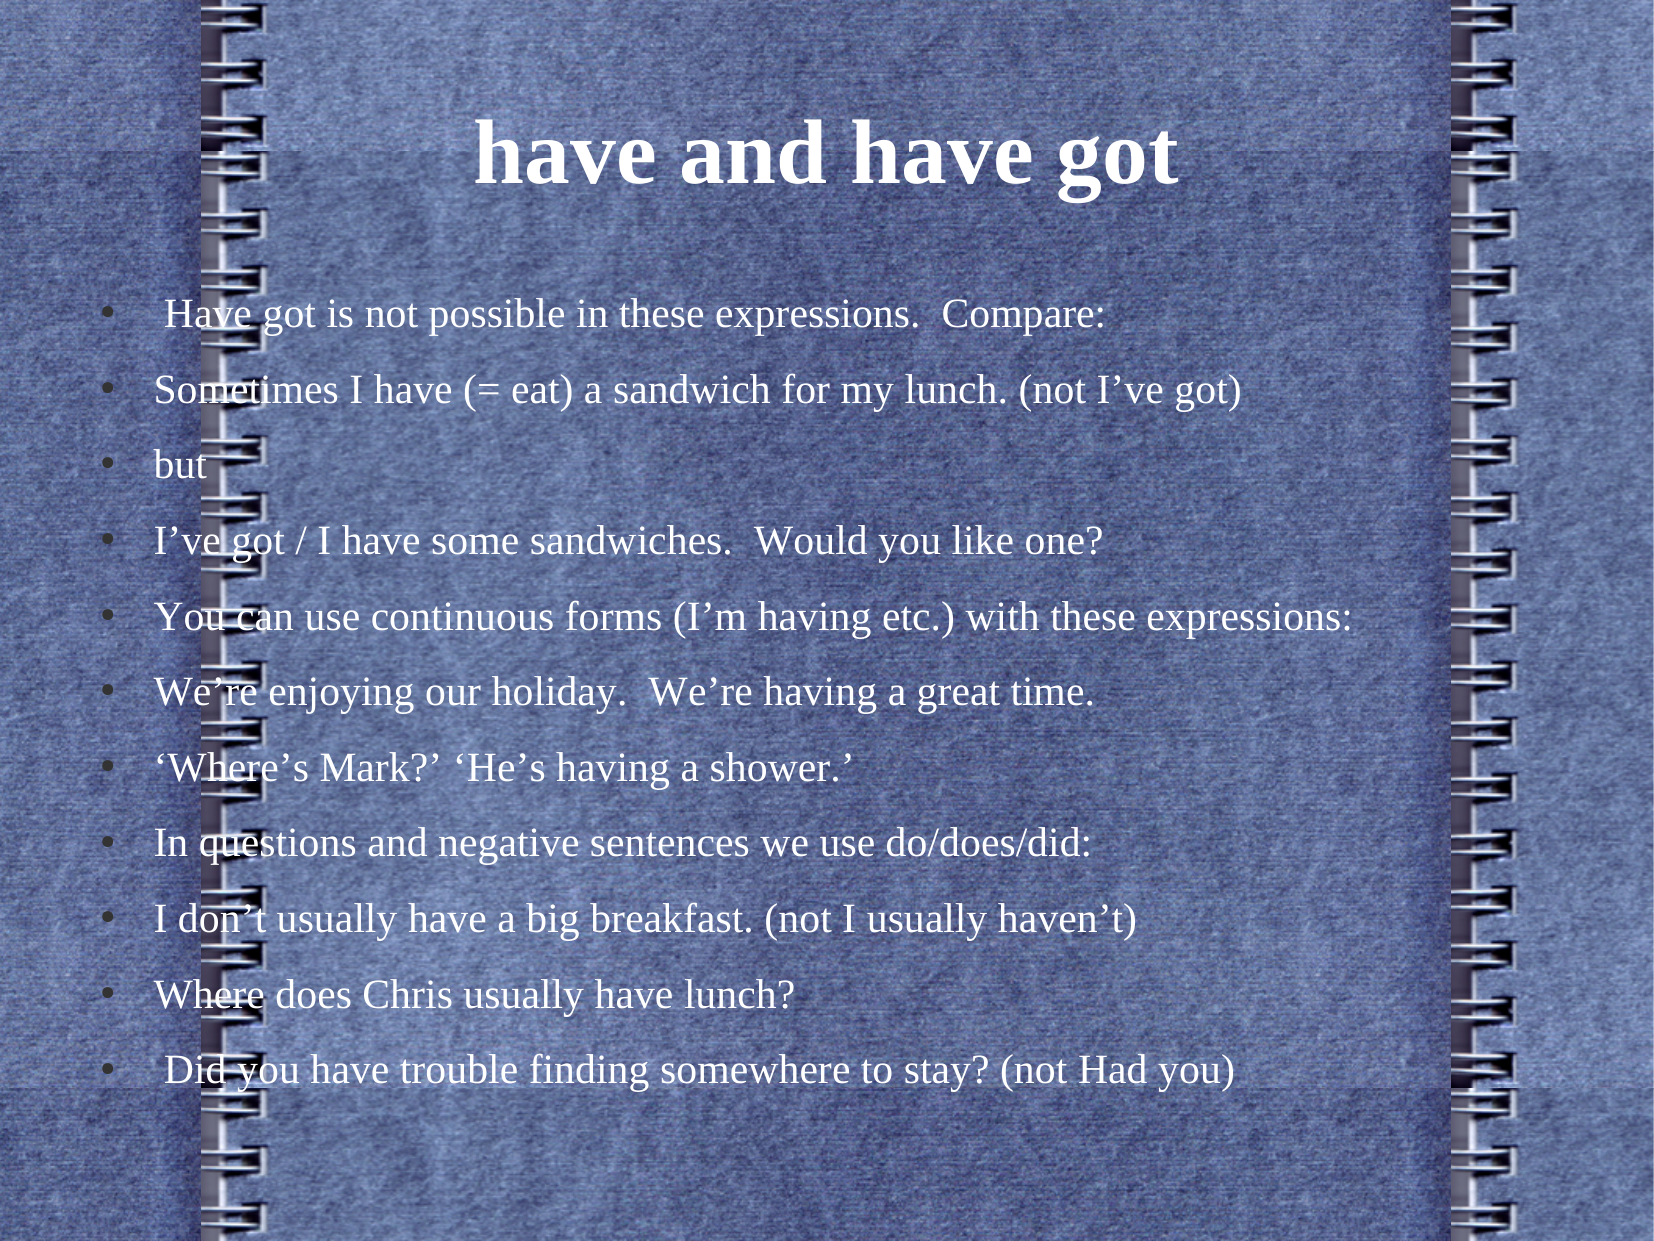

# have and have got
 Have got is not possible in these expressions. Compare:
Sometimes I have (= eat) a sandwich for my lunch. (not I’ve got)
but
I’ve got / I have some sandwiches. Would you like one?
You can use continuous forms (I’m having etc.) with these expressions:
We’re enjoying our holiday. We’re having a great time.
‘Where’s Mark?’ ‘He’s having a shower.’
In questions and negative sentences we use do/does/did:
I don’t usually have a big breakfast. (not I usually haven’t)
Where does Chris usually have lunch?
 Did you have trouble finding somewhere to stay? (not Had you)